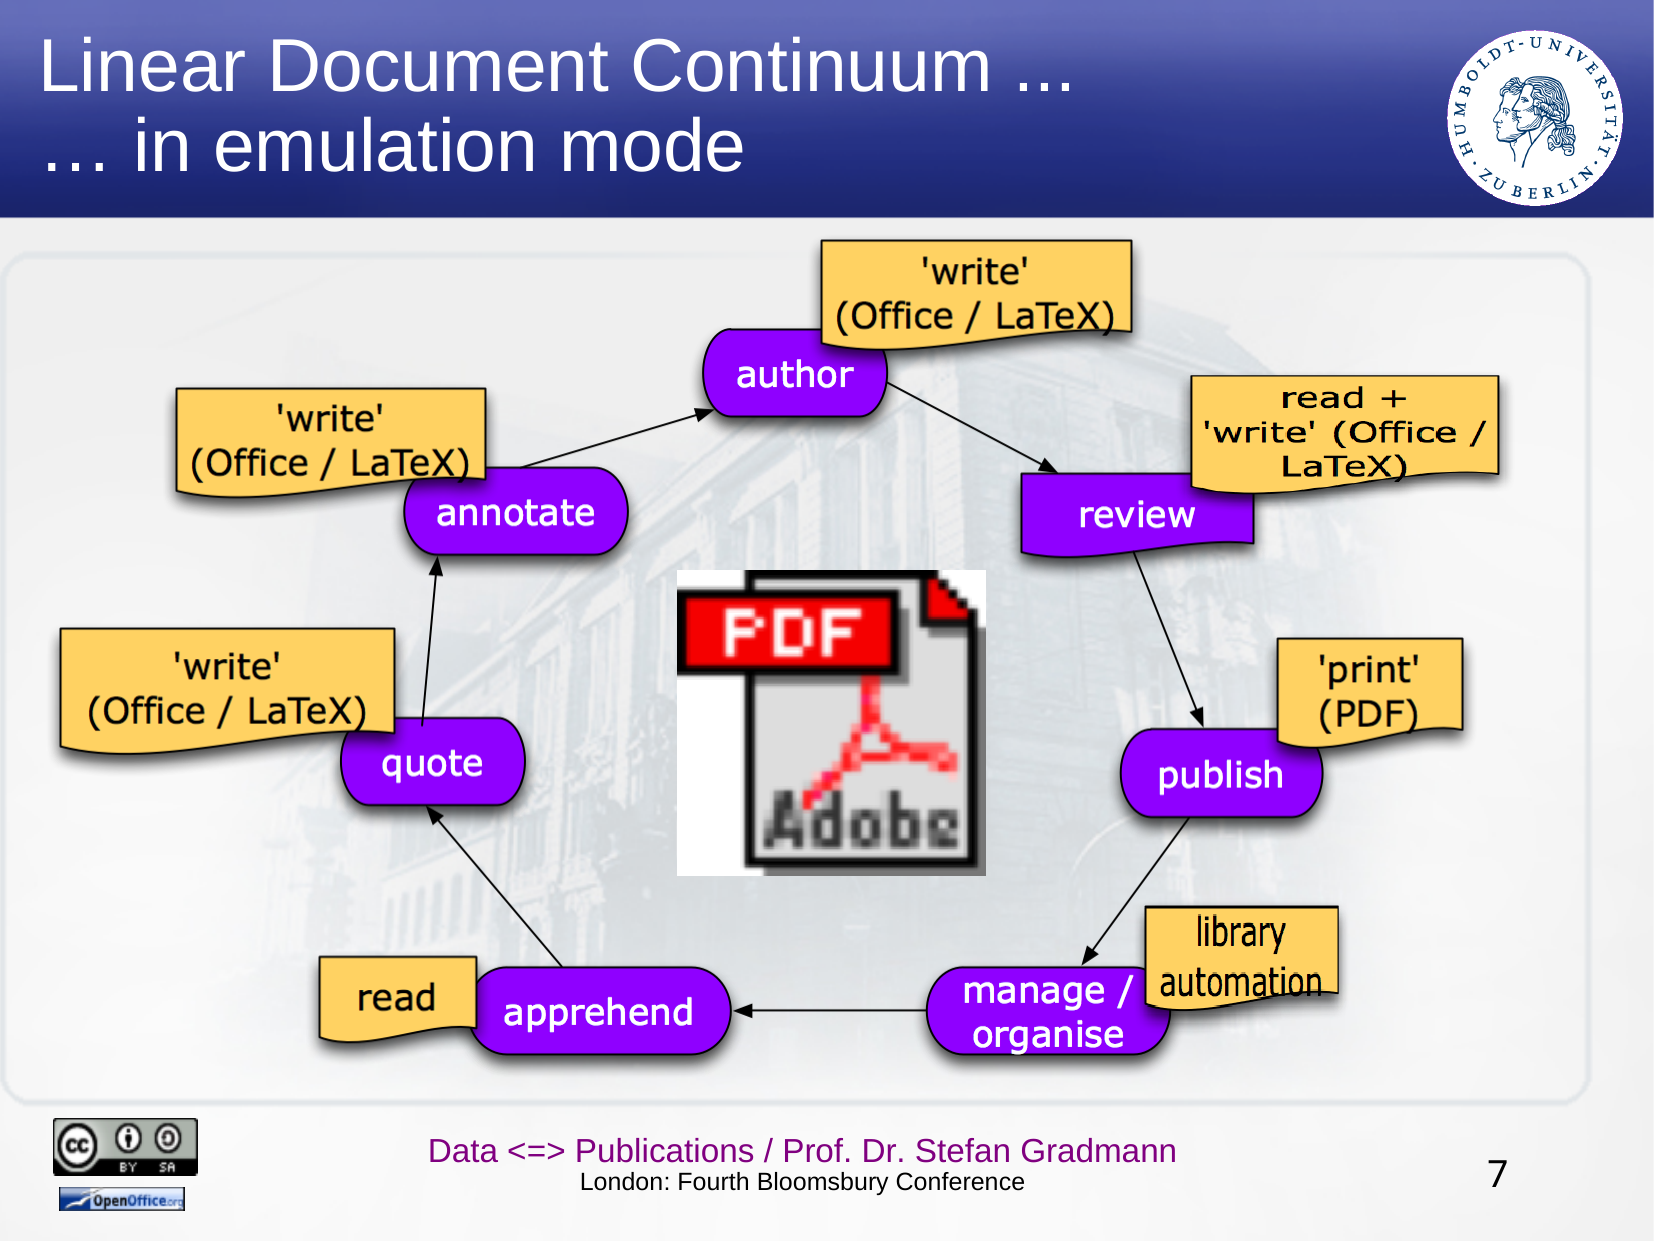

# Linear Document Continuum ... … in emulation mode
Data <=> Publications / Prof. Dr. Stefan Gradmann